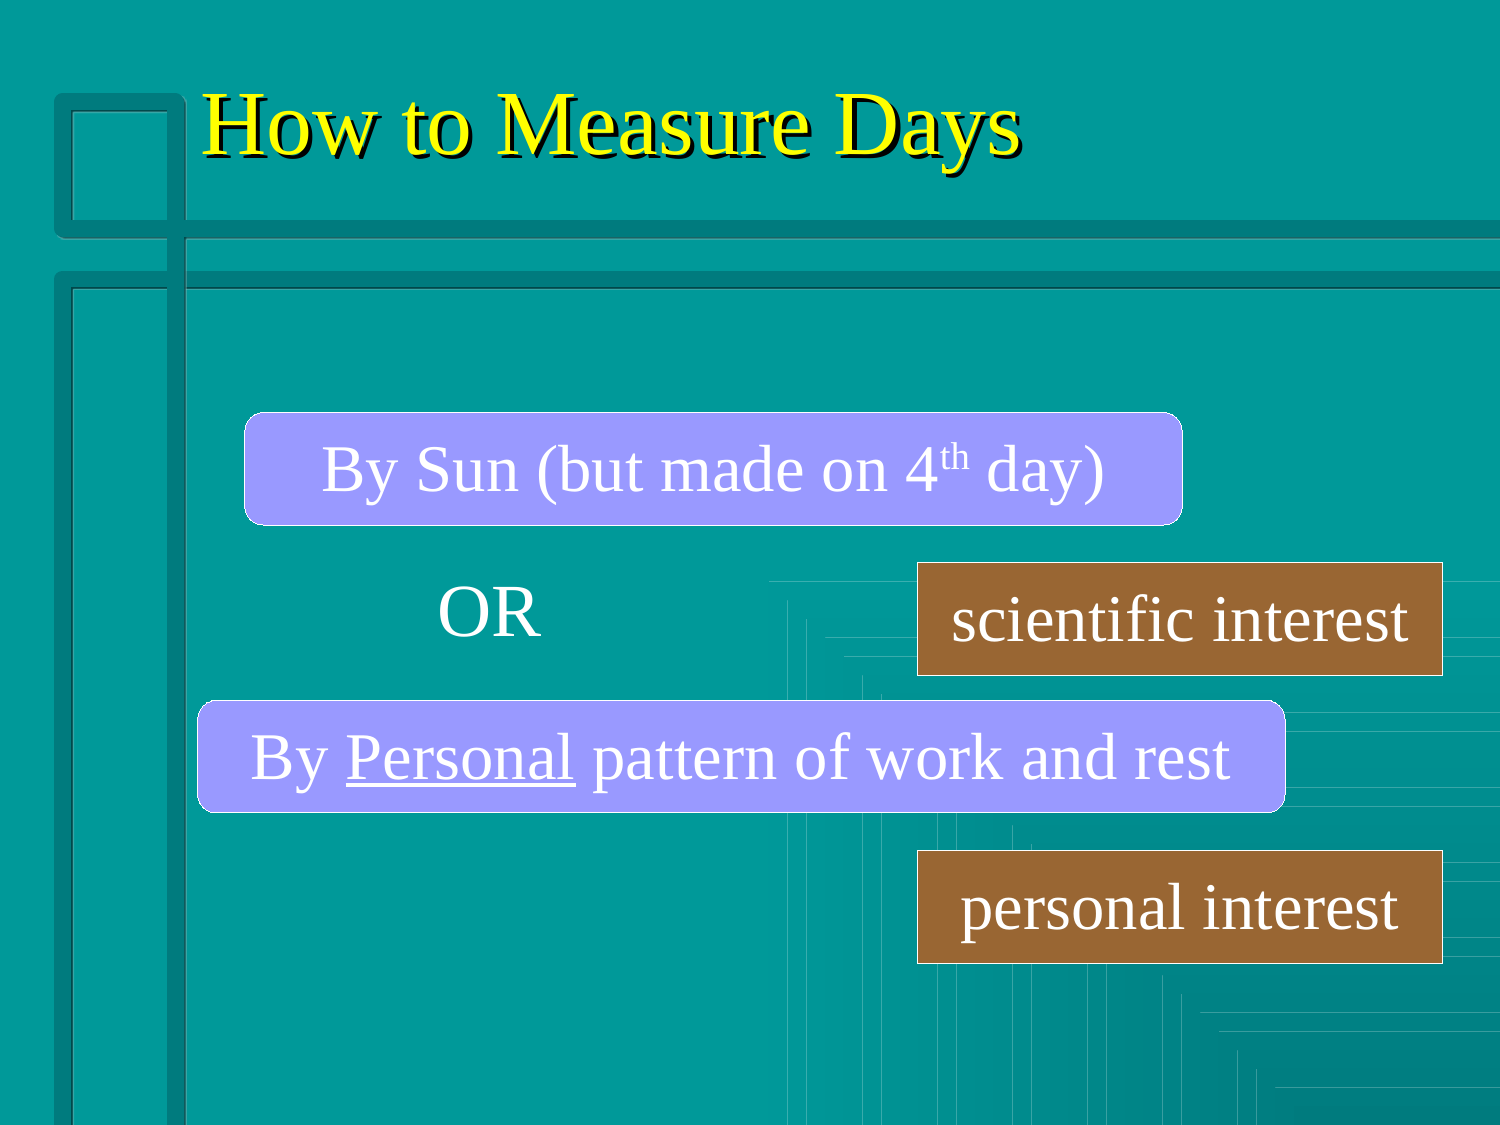

# How to Measure Days
By Sun (but made on 4th day)
OR
By Personal pattern of work and rest
scientific interest
personal interest